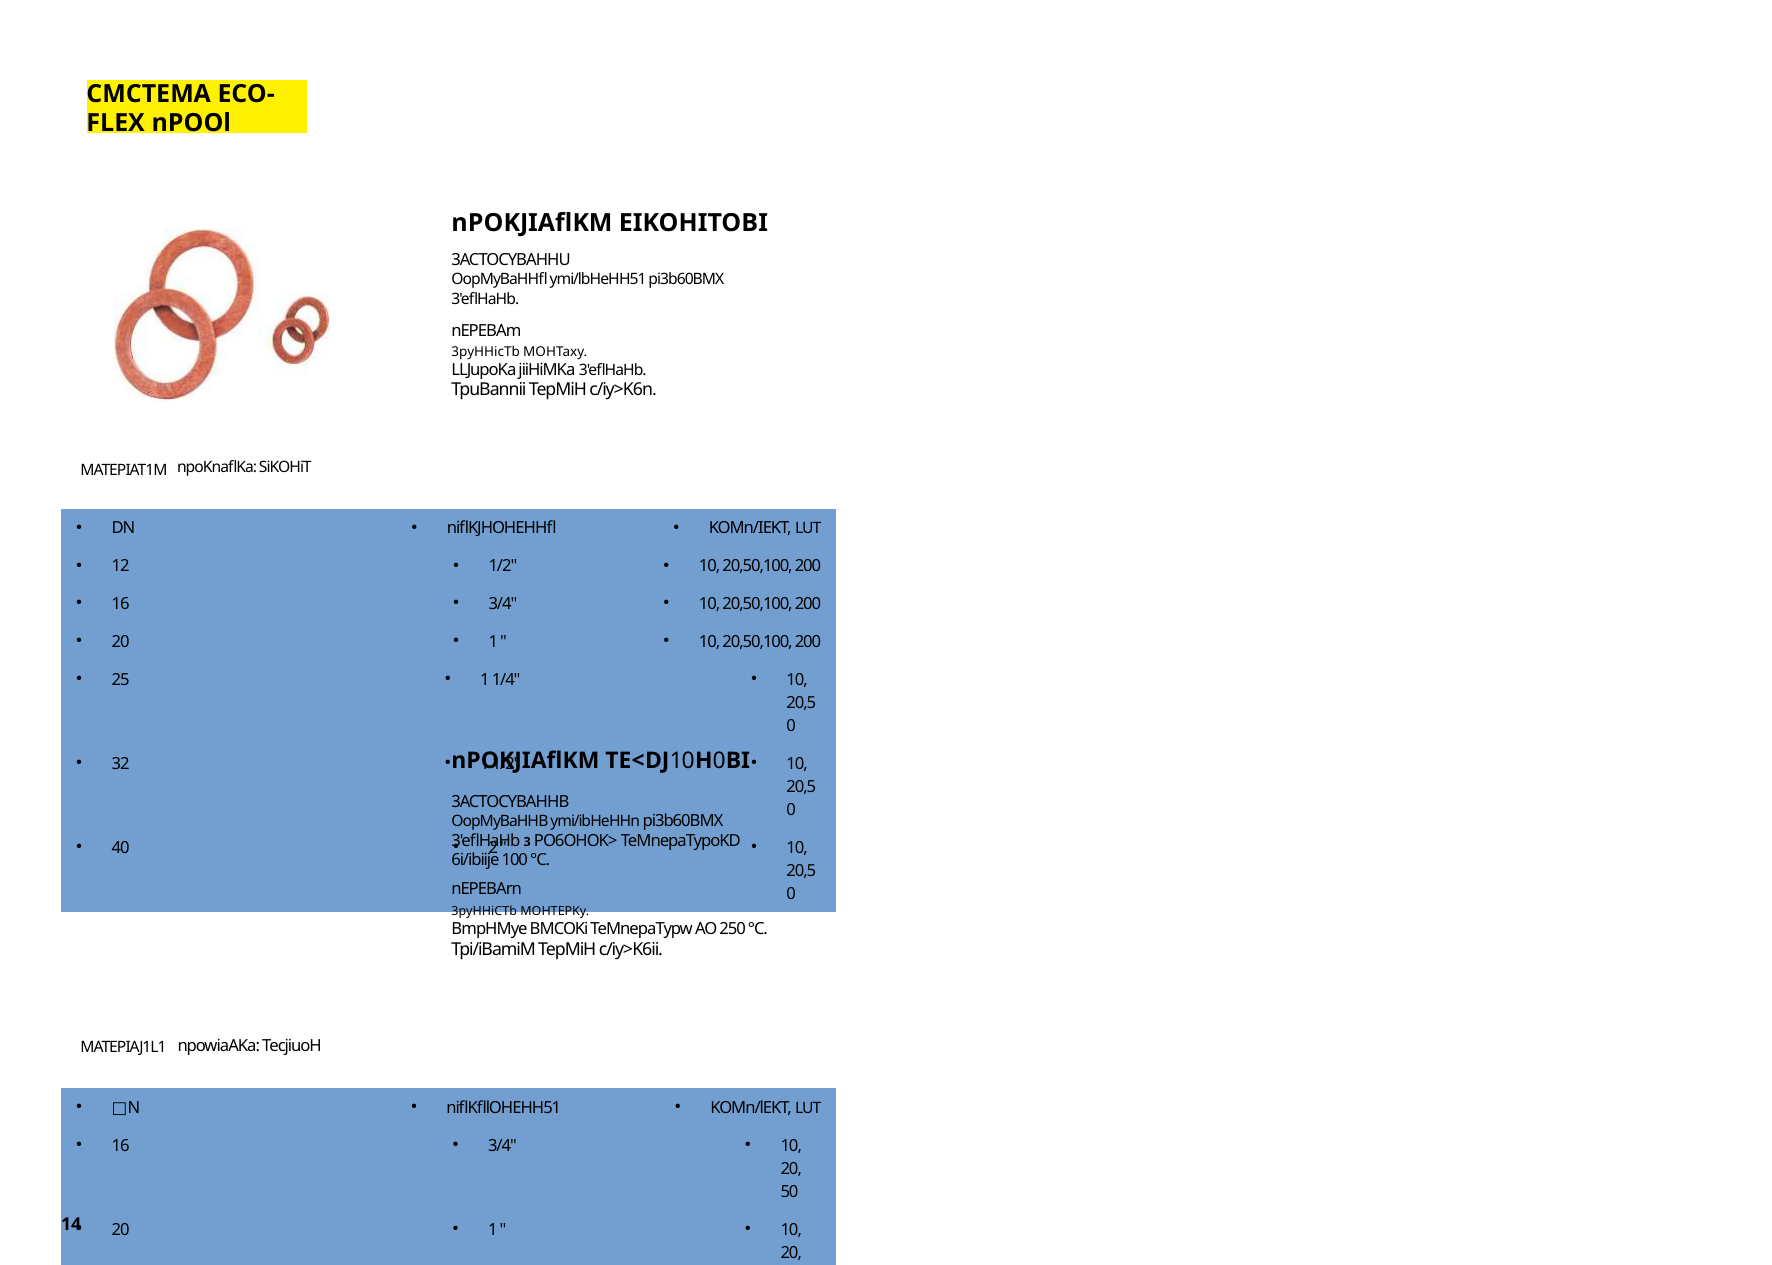

CMCTEMA ECO-FLEX nPOOl
nPOKJIAflKM EIKOHITOBI
3ACTOCYBAHHU
OopMyBaHHfl ymi/lbHeHH51 pi3b60BMX 3'eflHaHb.
nEPEBAm
3pyHHicTb MOHTaxy.
LLJupoKa jiiHiMKa 3'eflHaHb.
TpuBannii TepMiH c/iy>K6n.
npoKnaflKa: SiKOHiT
MATEPIAT1M
| DN | niflKJHOHEHHfl | KOMn/IEKT, lut |
| --- | --- | --- |
| 12 | 1/2" | 10, 20,50,100, 200 |
| 16 | 3/4" | 10, 20,50,100, 200 |
| 20 | 1 " | 10, 20,50,100, 200 |
| 25 | 1 1/4" | 10, 20,50 |
| 32 | 1 1/2" | 10, 20,50 |
| 40 | 2 " | 10, 20,50 |
nPOKJIAflKM TE<DJ10H0BI
3ACTOCYBAHHB
OopMyBaHHB ymi/ibHeHHn pi3b60BMX 3'eflHaHb 3 po6ohok> TeMnepaTypoKD 6i/ibiije 100 °C.
nEPEBArn
3pyHHiCTb MOHTEPKy.
BmpHMye BMCOKi TeMnepaTypw AO 250 °C.
Tpi/iBamiM TepMiH c/iy>K6ii.
npowiaAKa: TecjiuoH
MATEPIAJ1L1
| □N | niflKfllOHEHH51 | KOMn/lEKT, LUT |
| --- | --- | --- |
| 16 | 3/4" | 10, 20, 50 |
| 20 | 1 " | 10, 20, 50 |
| 25 | 1 1/4" | 10, 20, 50 |
14